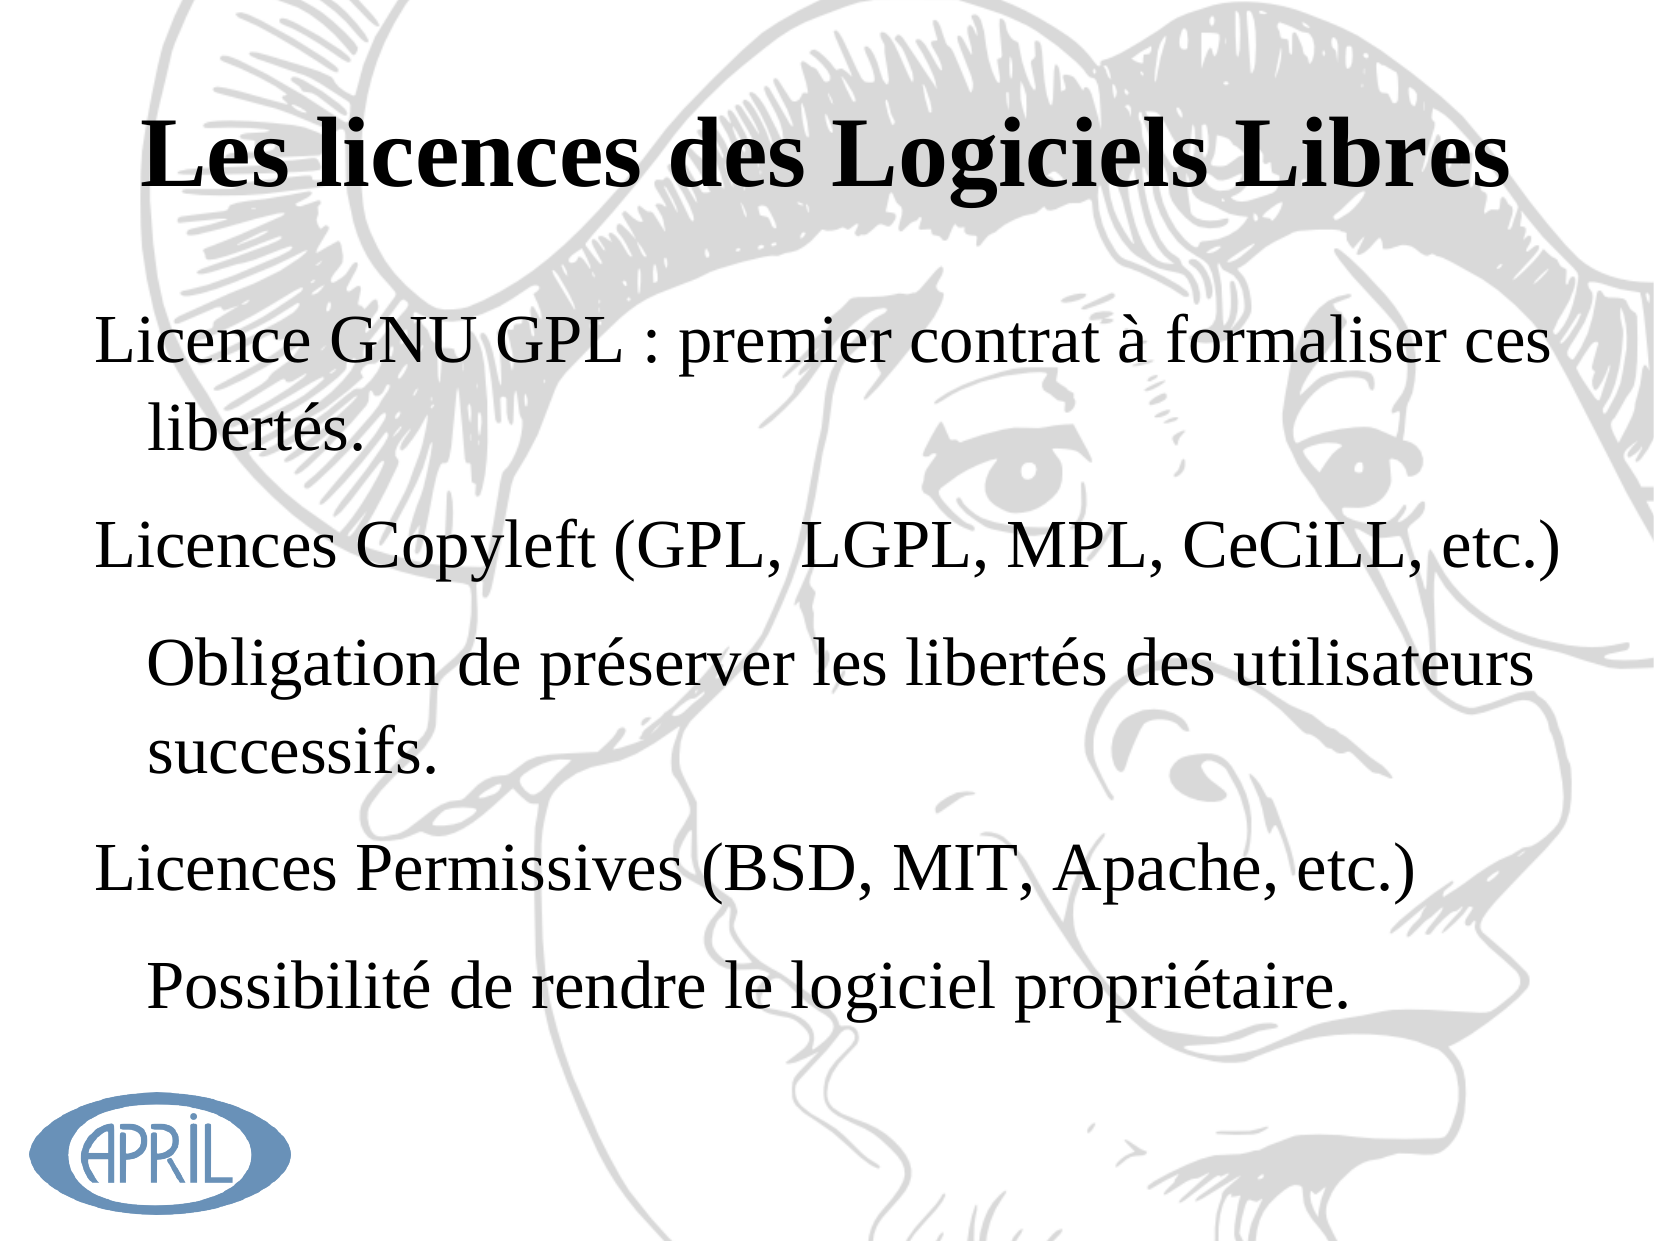

# Les licences des Logiciels Libres
Licence GNU GPL : premier contrat à formaliser ces libertés.
Licences Copyleft (GPL, LGPL, MPL, CeCiLL, etc.)
 Obligation de préserver les libertés des utilisateurs successifs.
Licences Permissives (BSD, MIT, Apache, etc.)
 Possibilité de rendre le logiciel propriétaire.